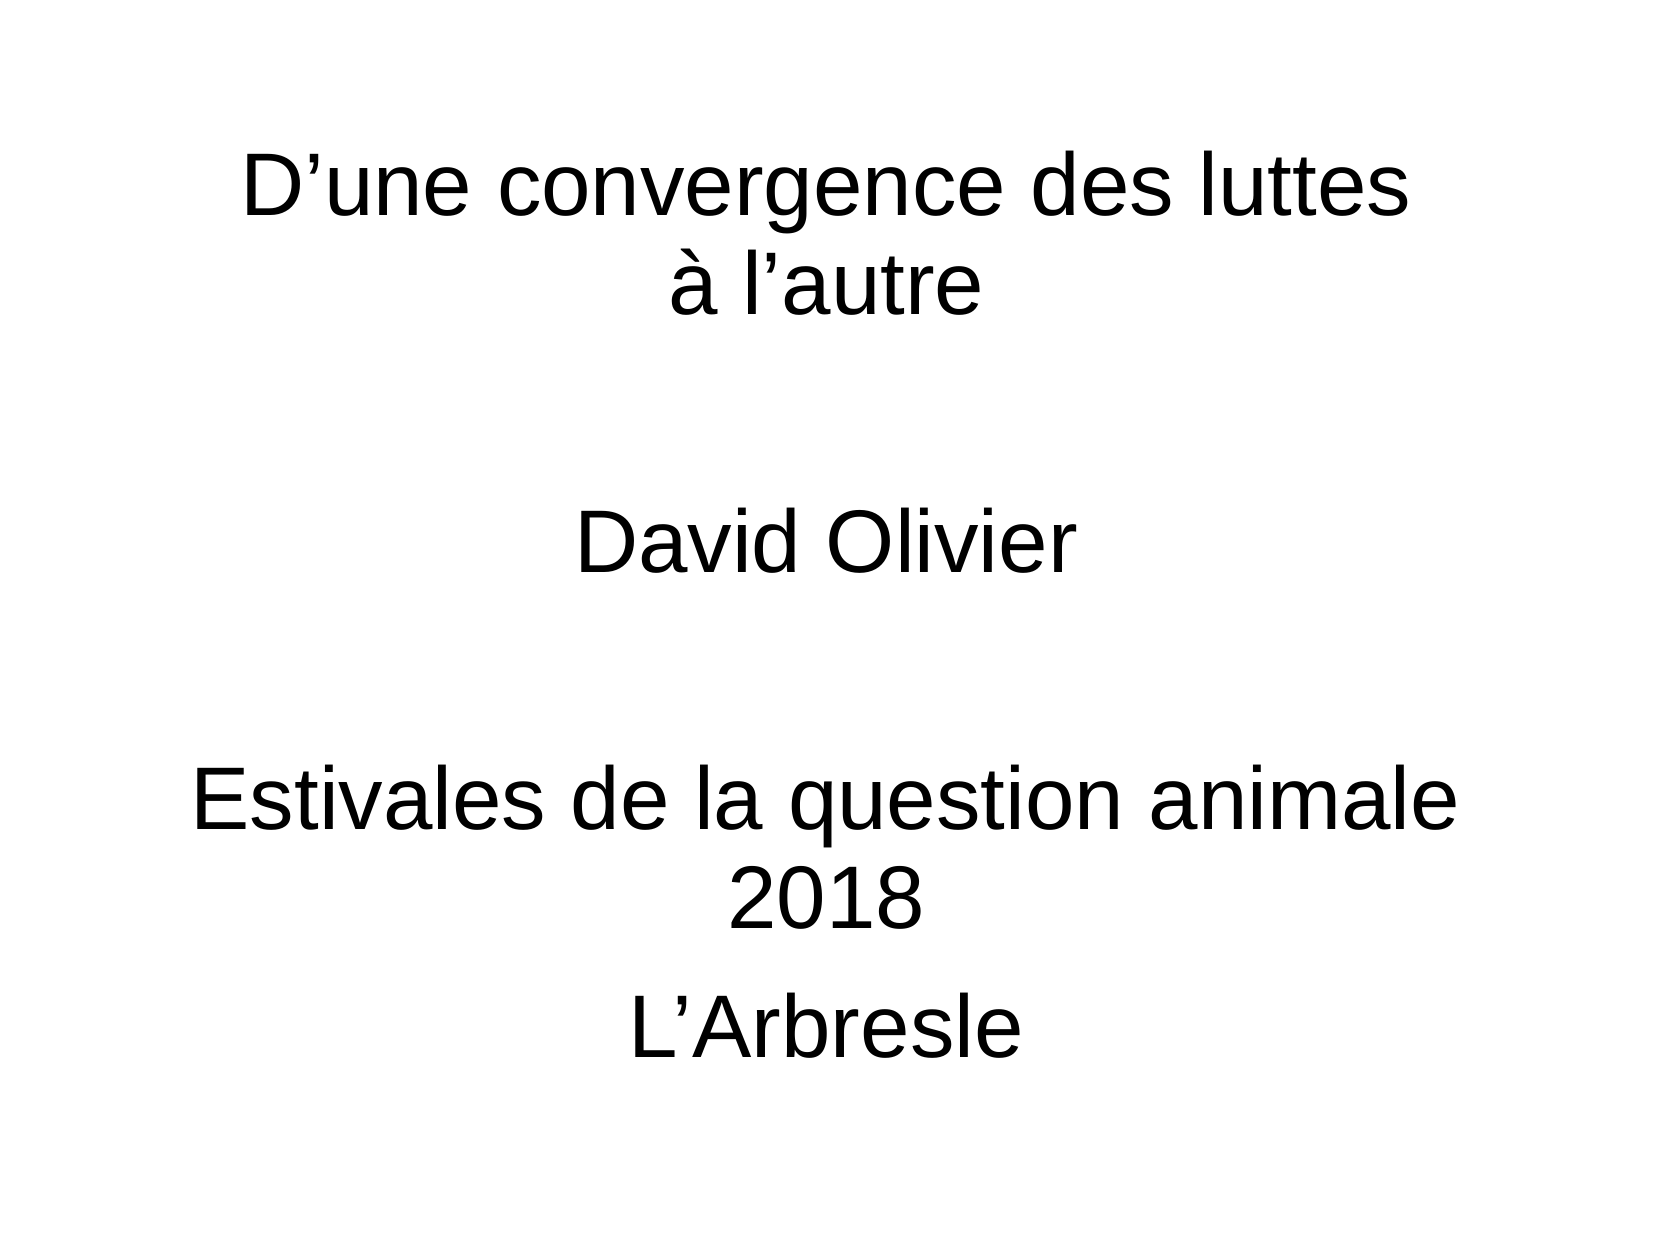

# D’une convergence des luttes à l’autre
David Olivier
Estivales de la question animale 2018
L’Arbresle